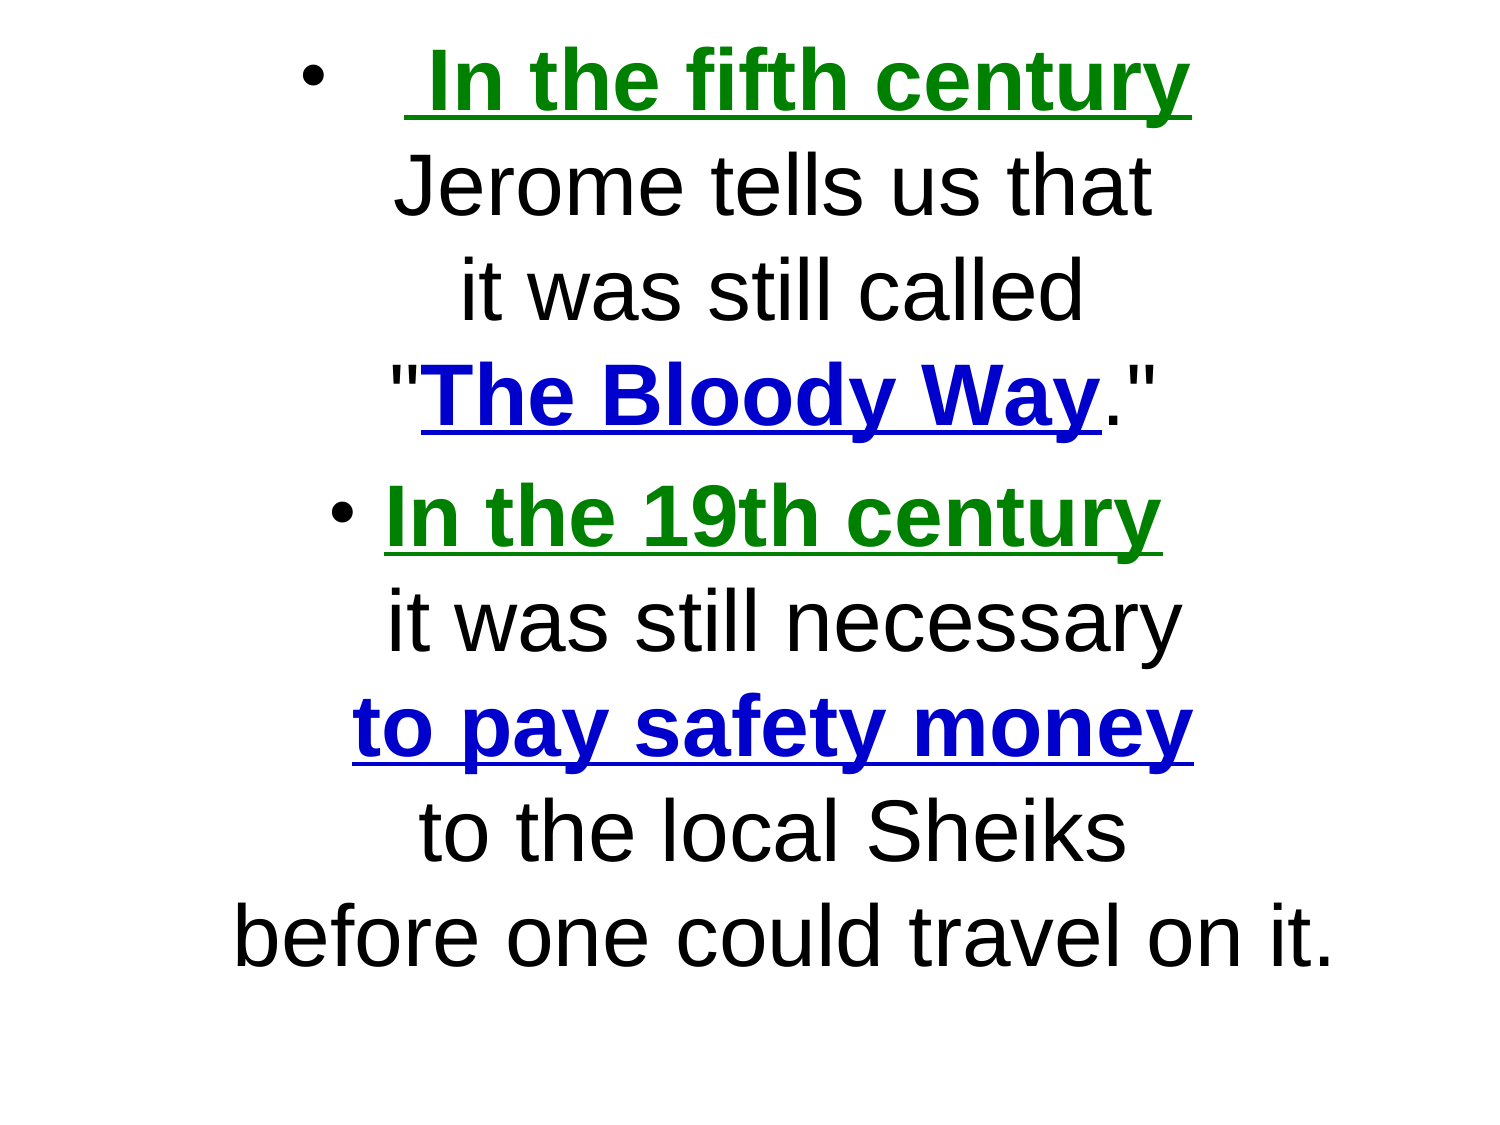

# In the fifth century Jerome tells us that it was still called "The Bloody Way."
In the 19th century
it was still necessary
to pay safety money
to the local Sheiks
before one could travel on it.
10